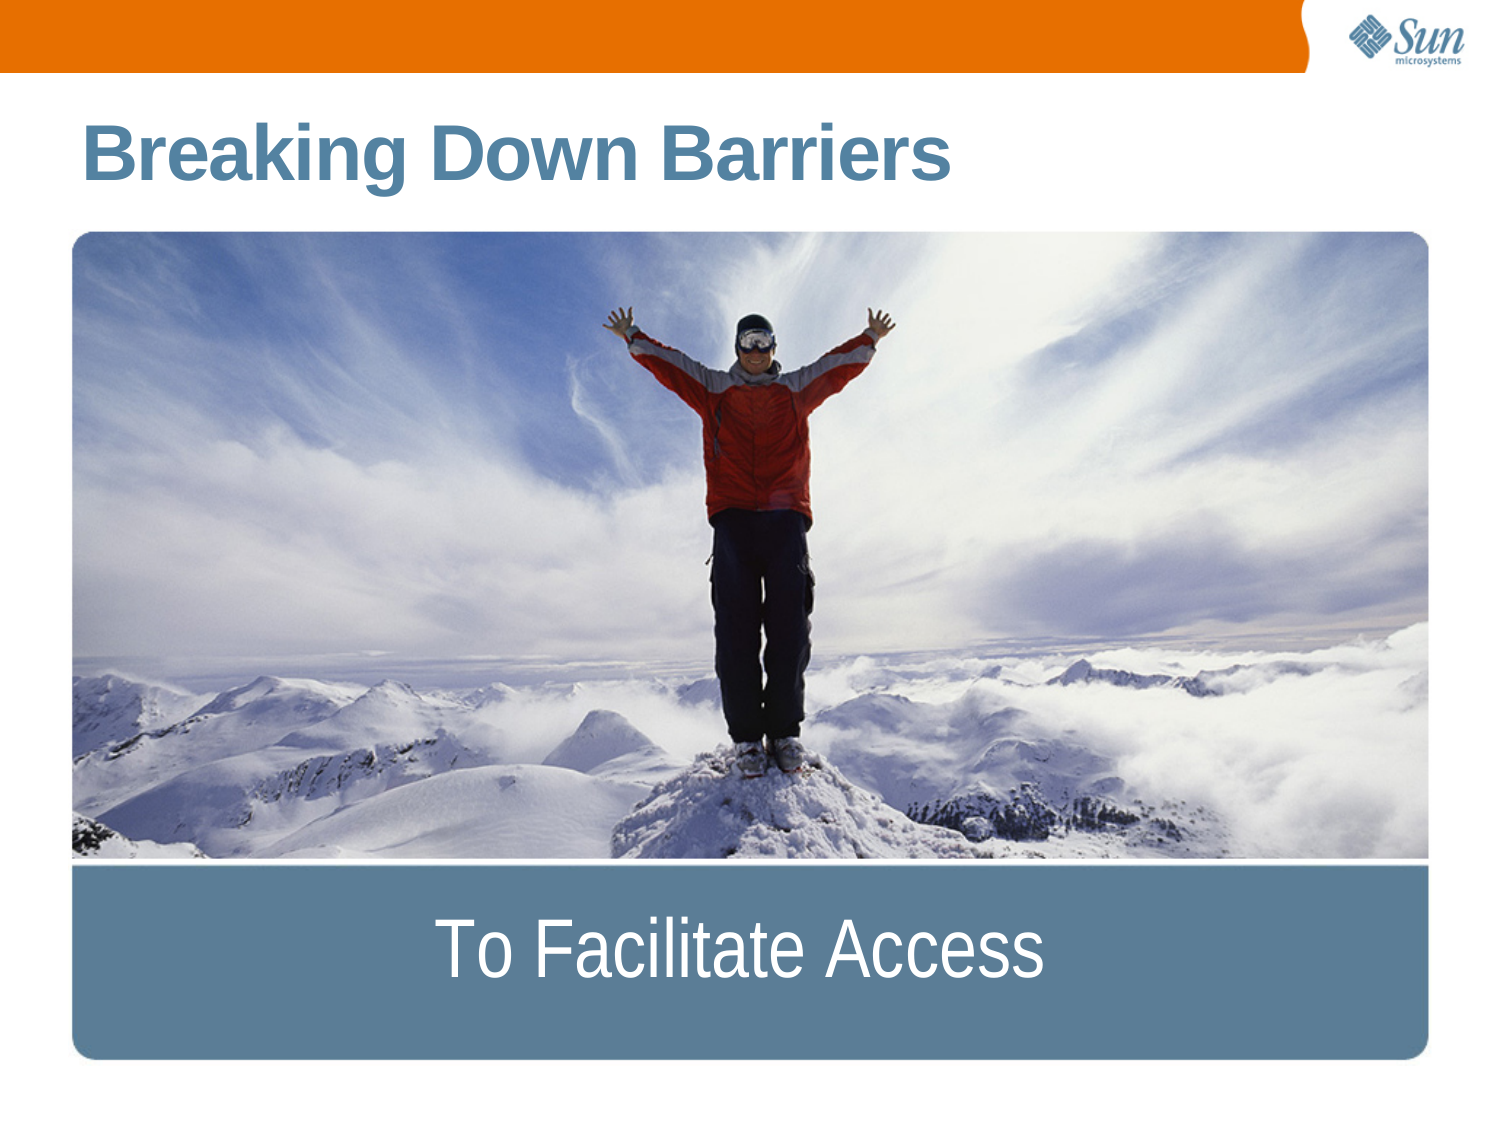

# Breaking Down Barriers
To Facilitate Access